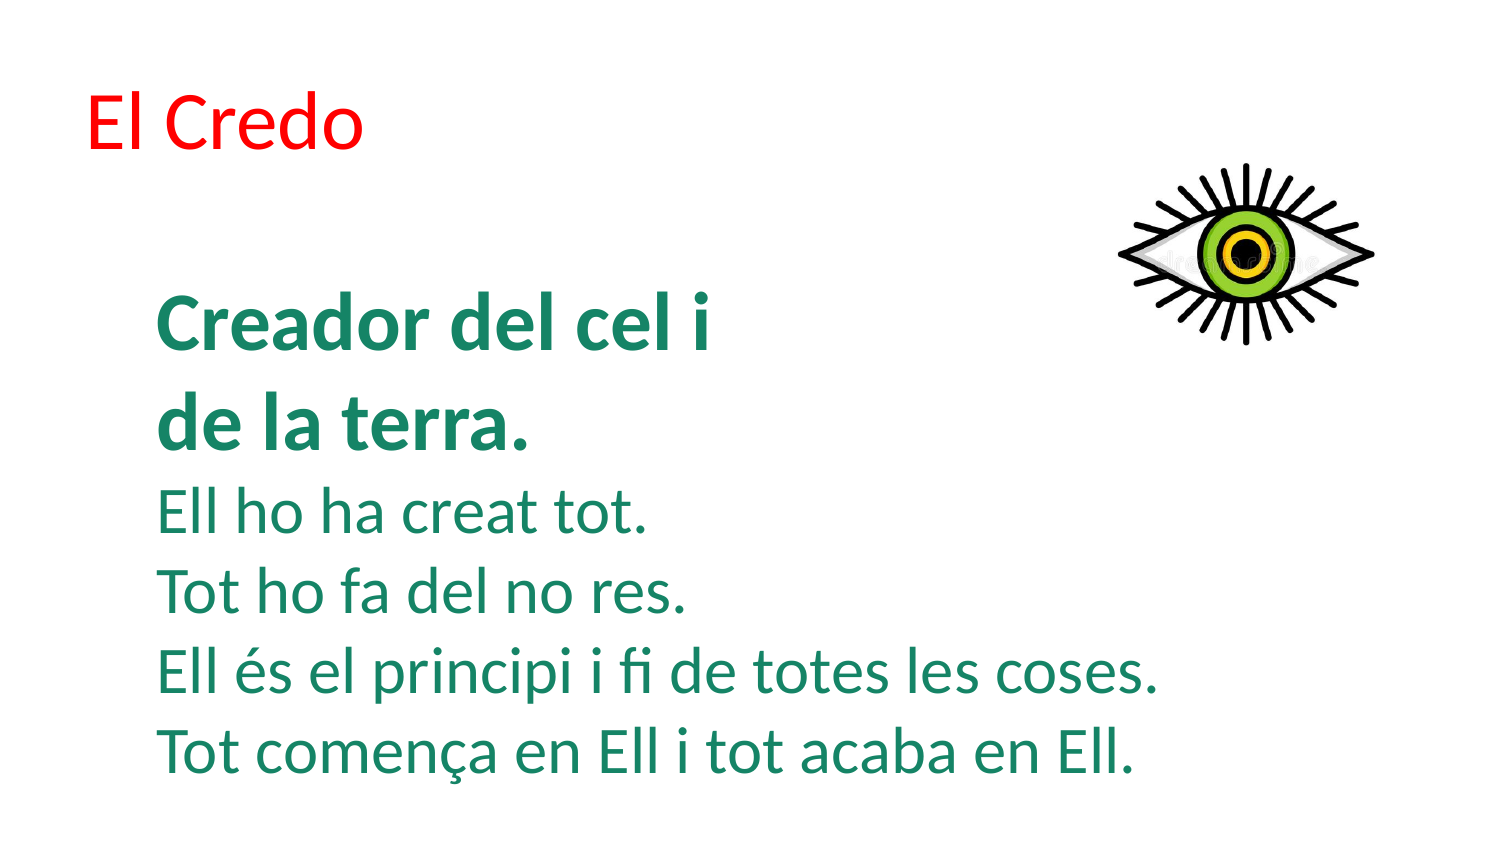

El Credo
Creador del cel i
de la terra.
Ell ho ha creat tot.
Tot ho fa del no res.
Ell és el principi i fi de totes les coses.
Tot comença en Ell i tot acaba en Ell.